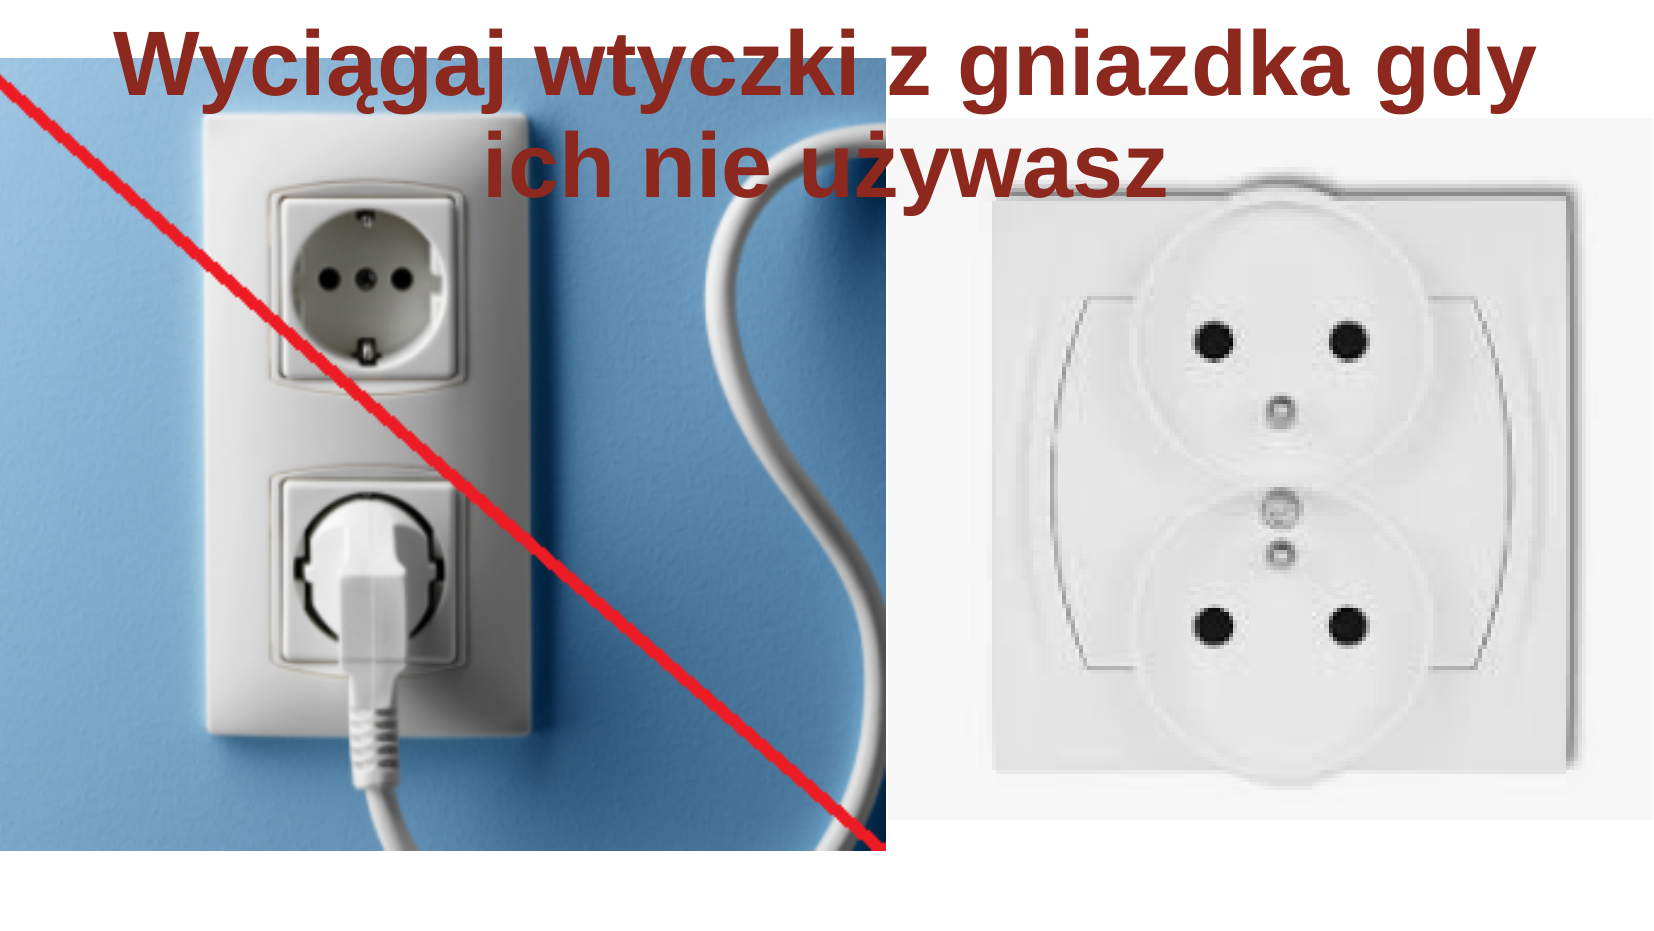

Wyciągaj wtyczki z gniazdka gdy ich nie używasz
#